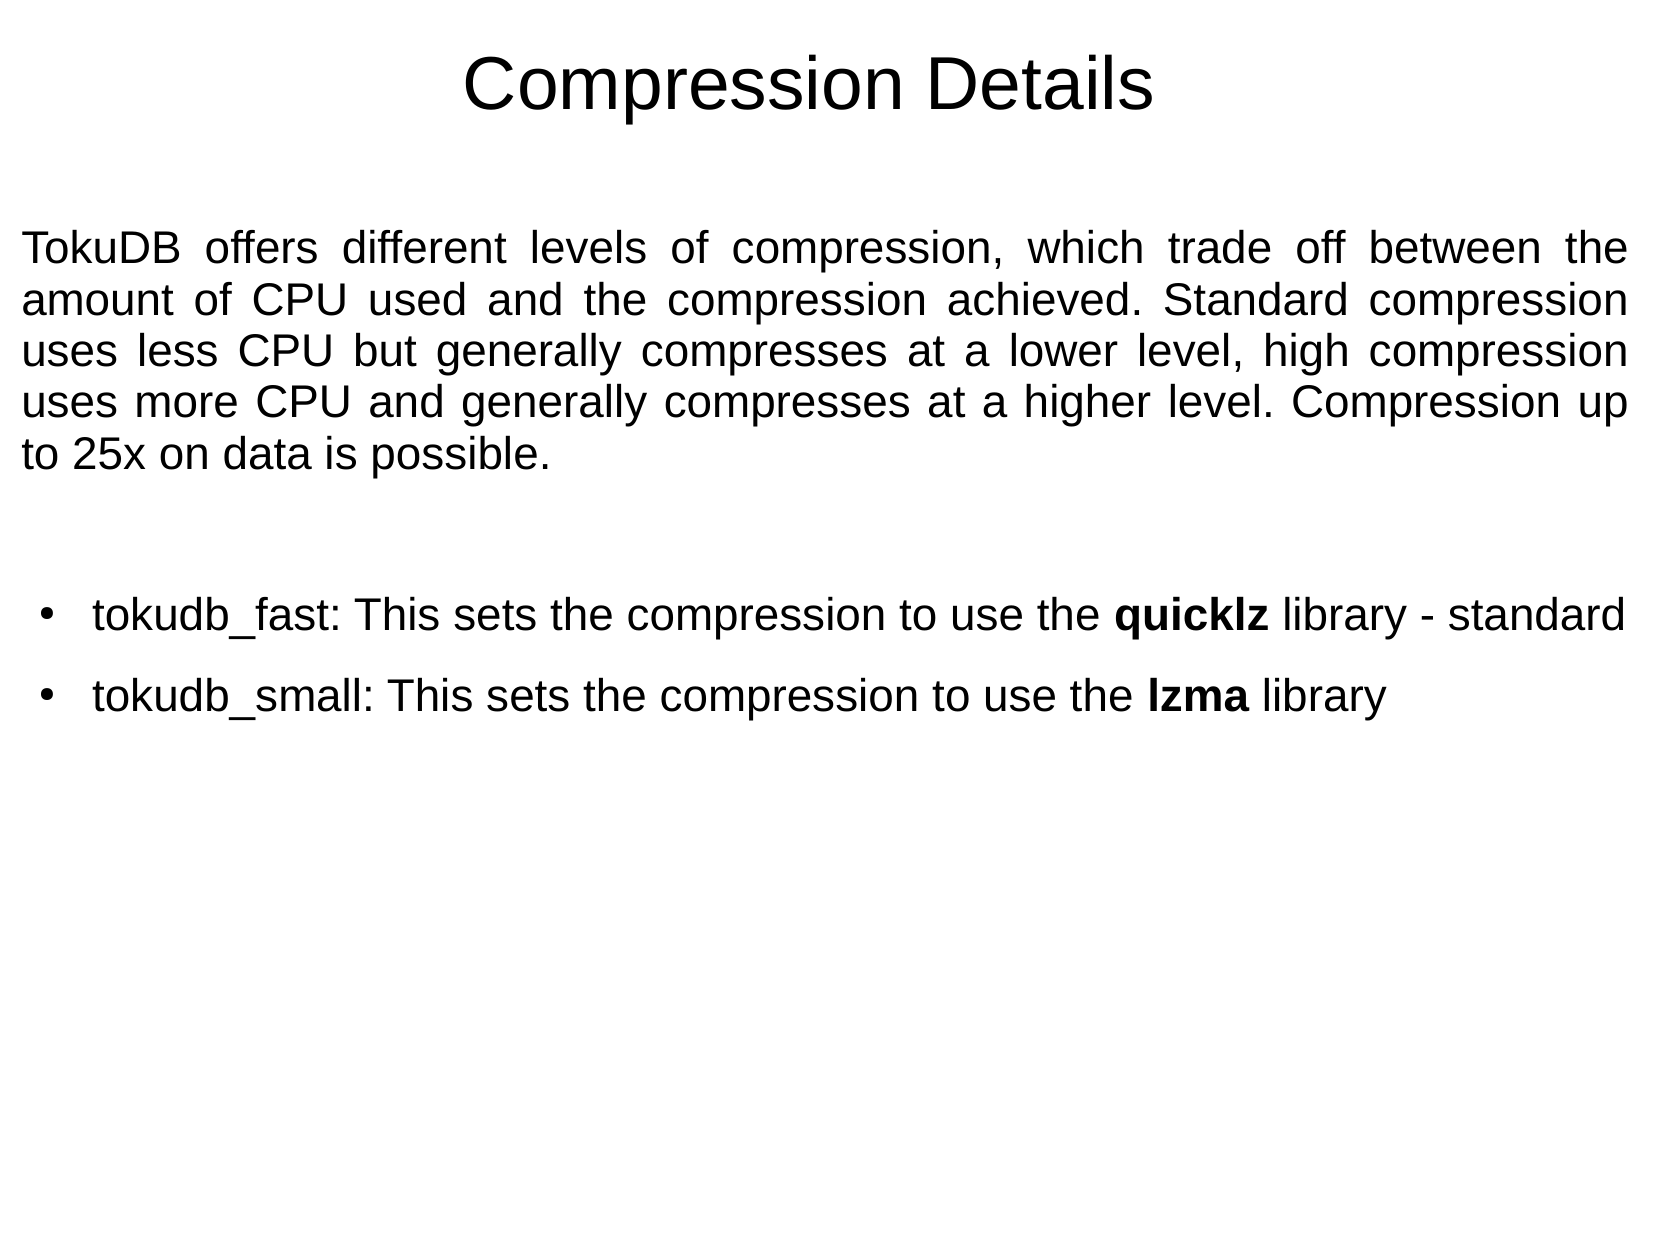

# Compression Details
TokuDB offers different levels of compression, which trade off between the amount of CPU used and the compression achieved. Standard compression uses less CPU but generally compresses at a lower level, high compression uses more CPU and generally compresses at a higher level. Compression up to 25x on data is possible.
tokudb_fast: This sets the compression to use the quicklz library - standard
tokudb_small: This sets the compression to use the lzma library